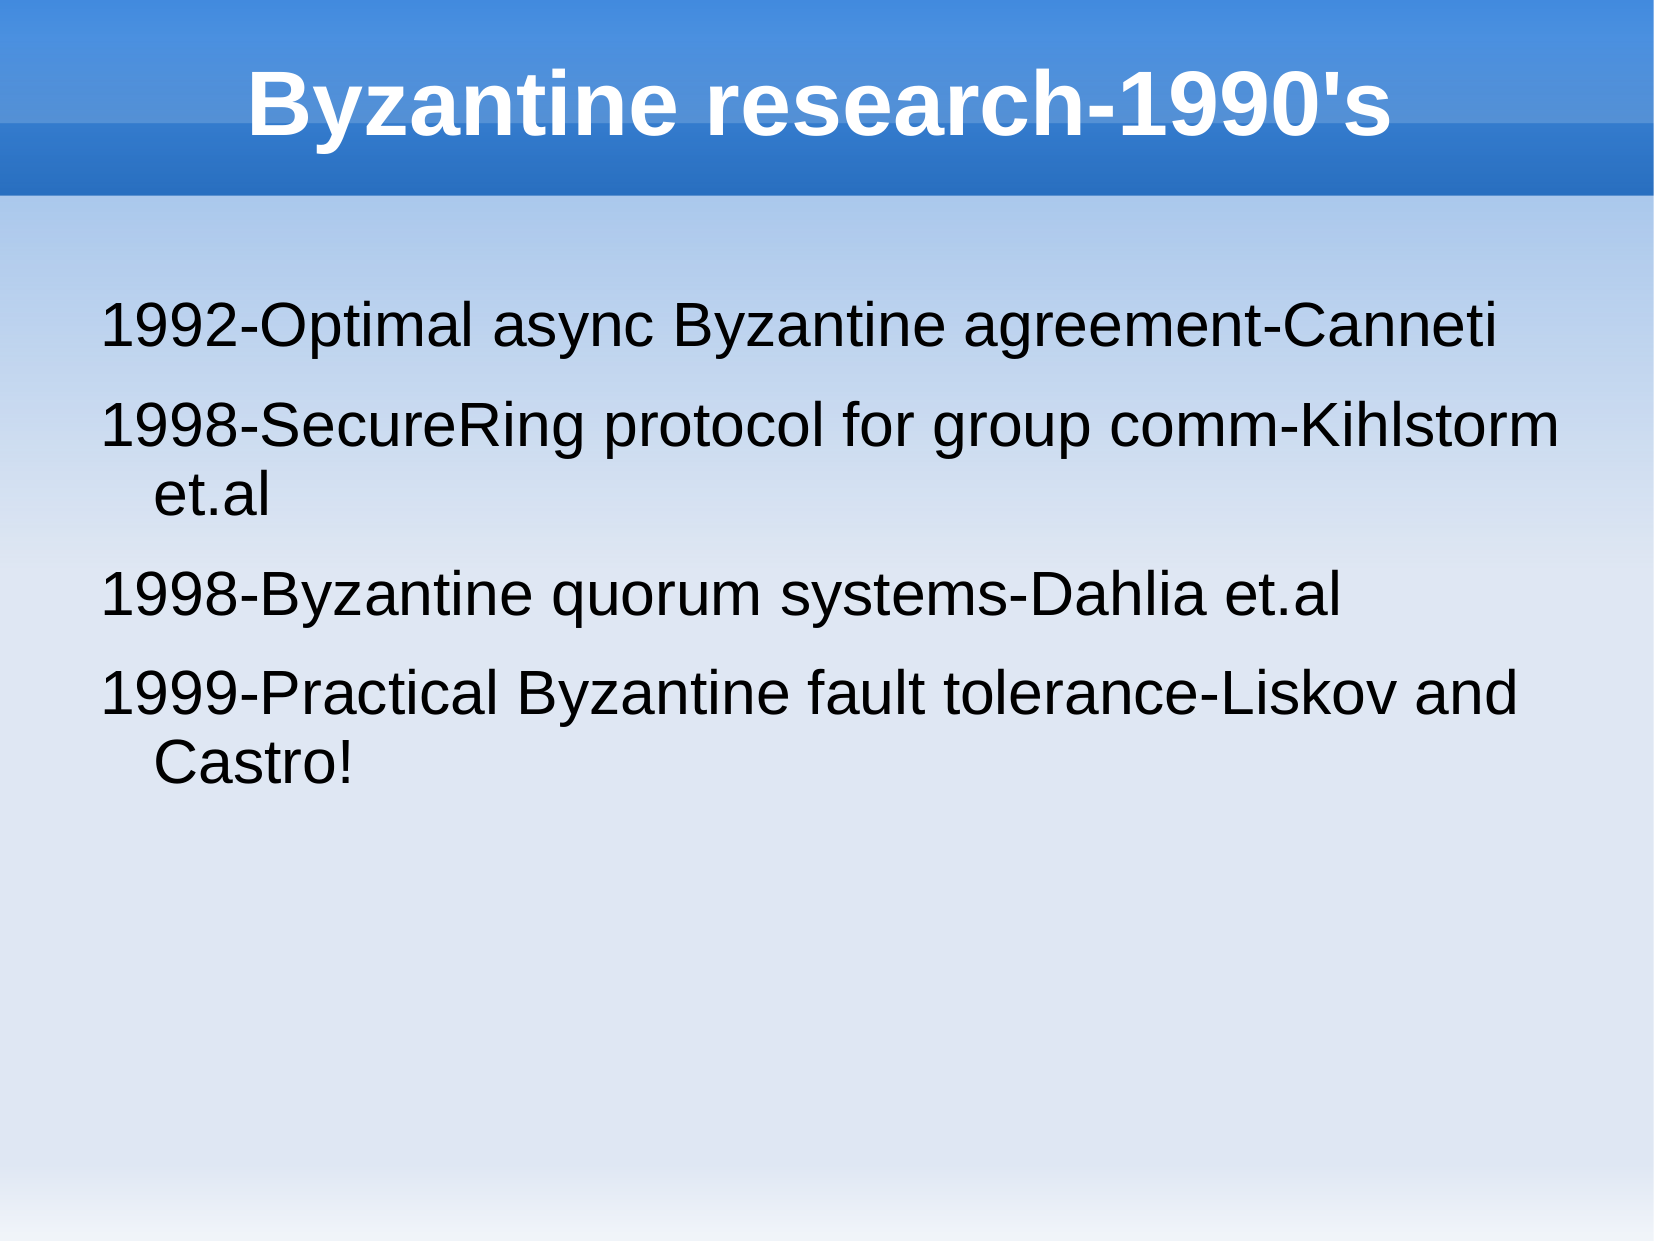

# Byzantine research-1990's
1992-Optimal async Byzantine agreement-Canneti
1998-SecureRing protocol for group comm-Kihlstorm et.al
1998-Byzantine quorum systems-Dahlia et.al
1999-Practical Byzantine fault tolerance-Liskov and Castro!